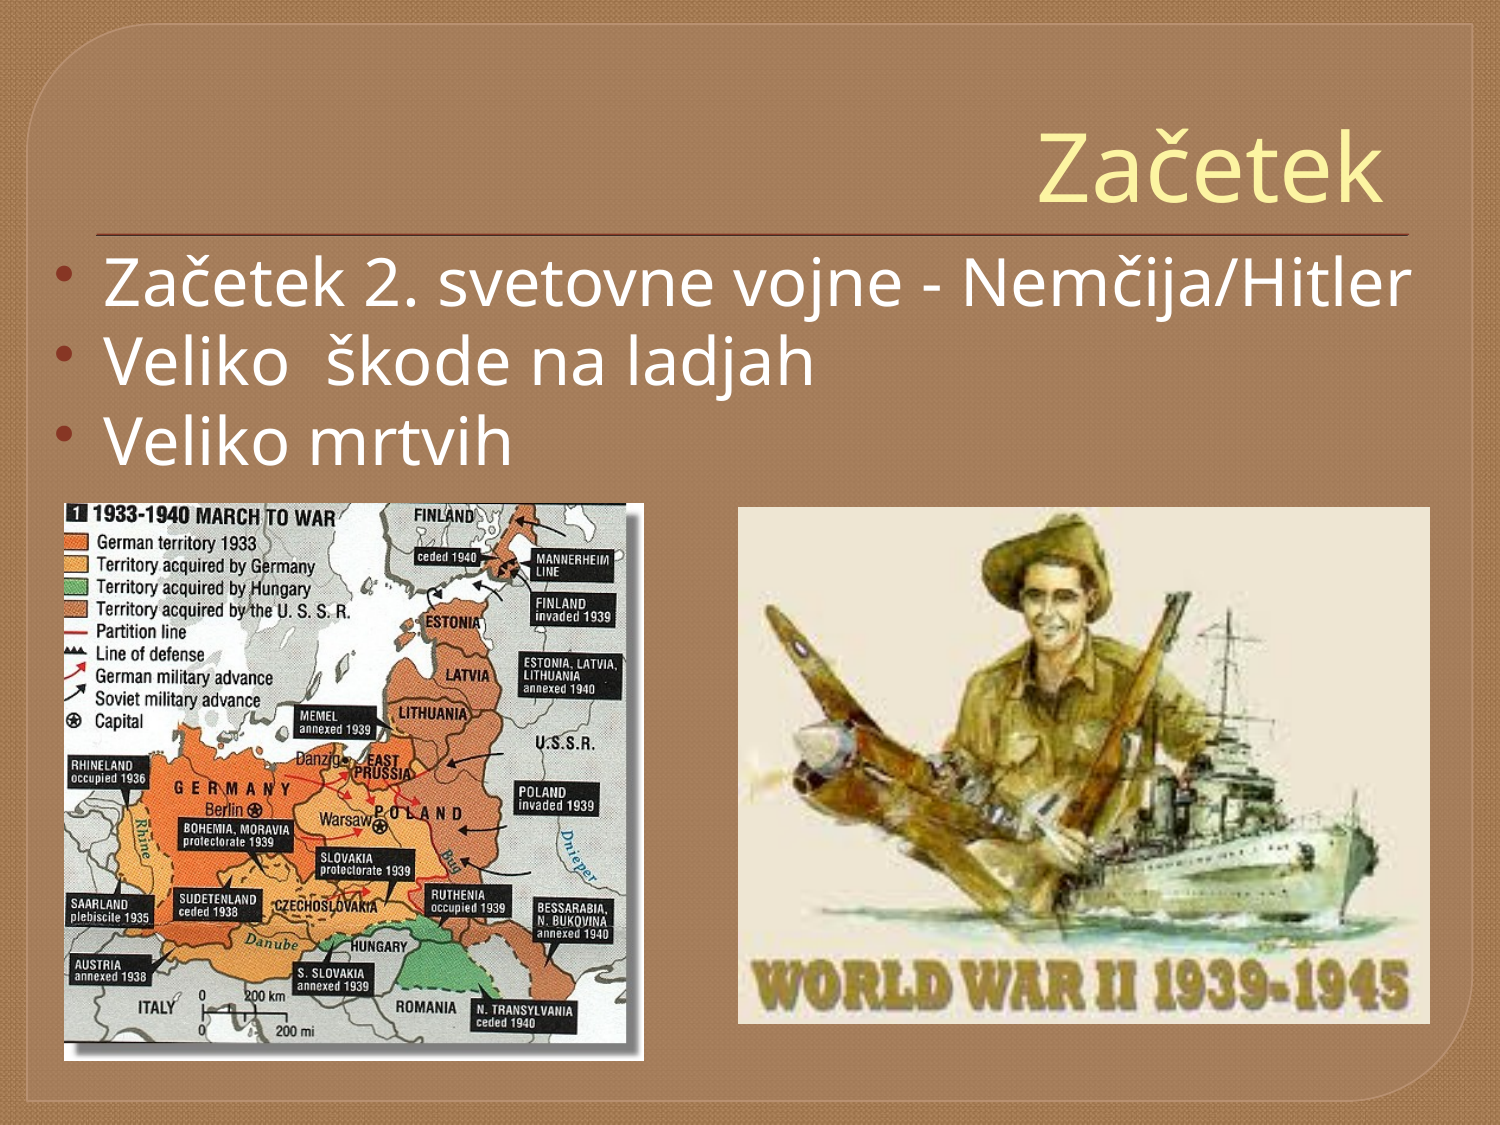

# Začetek
Začetek 2. svetovne vojne - Nemčija/Hitler
Veliko škode na ladjah
Veliko mrtvih